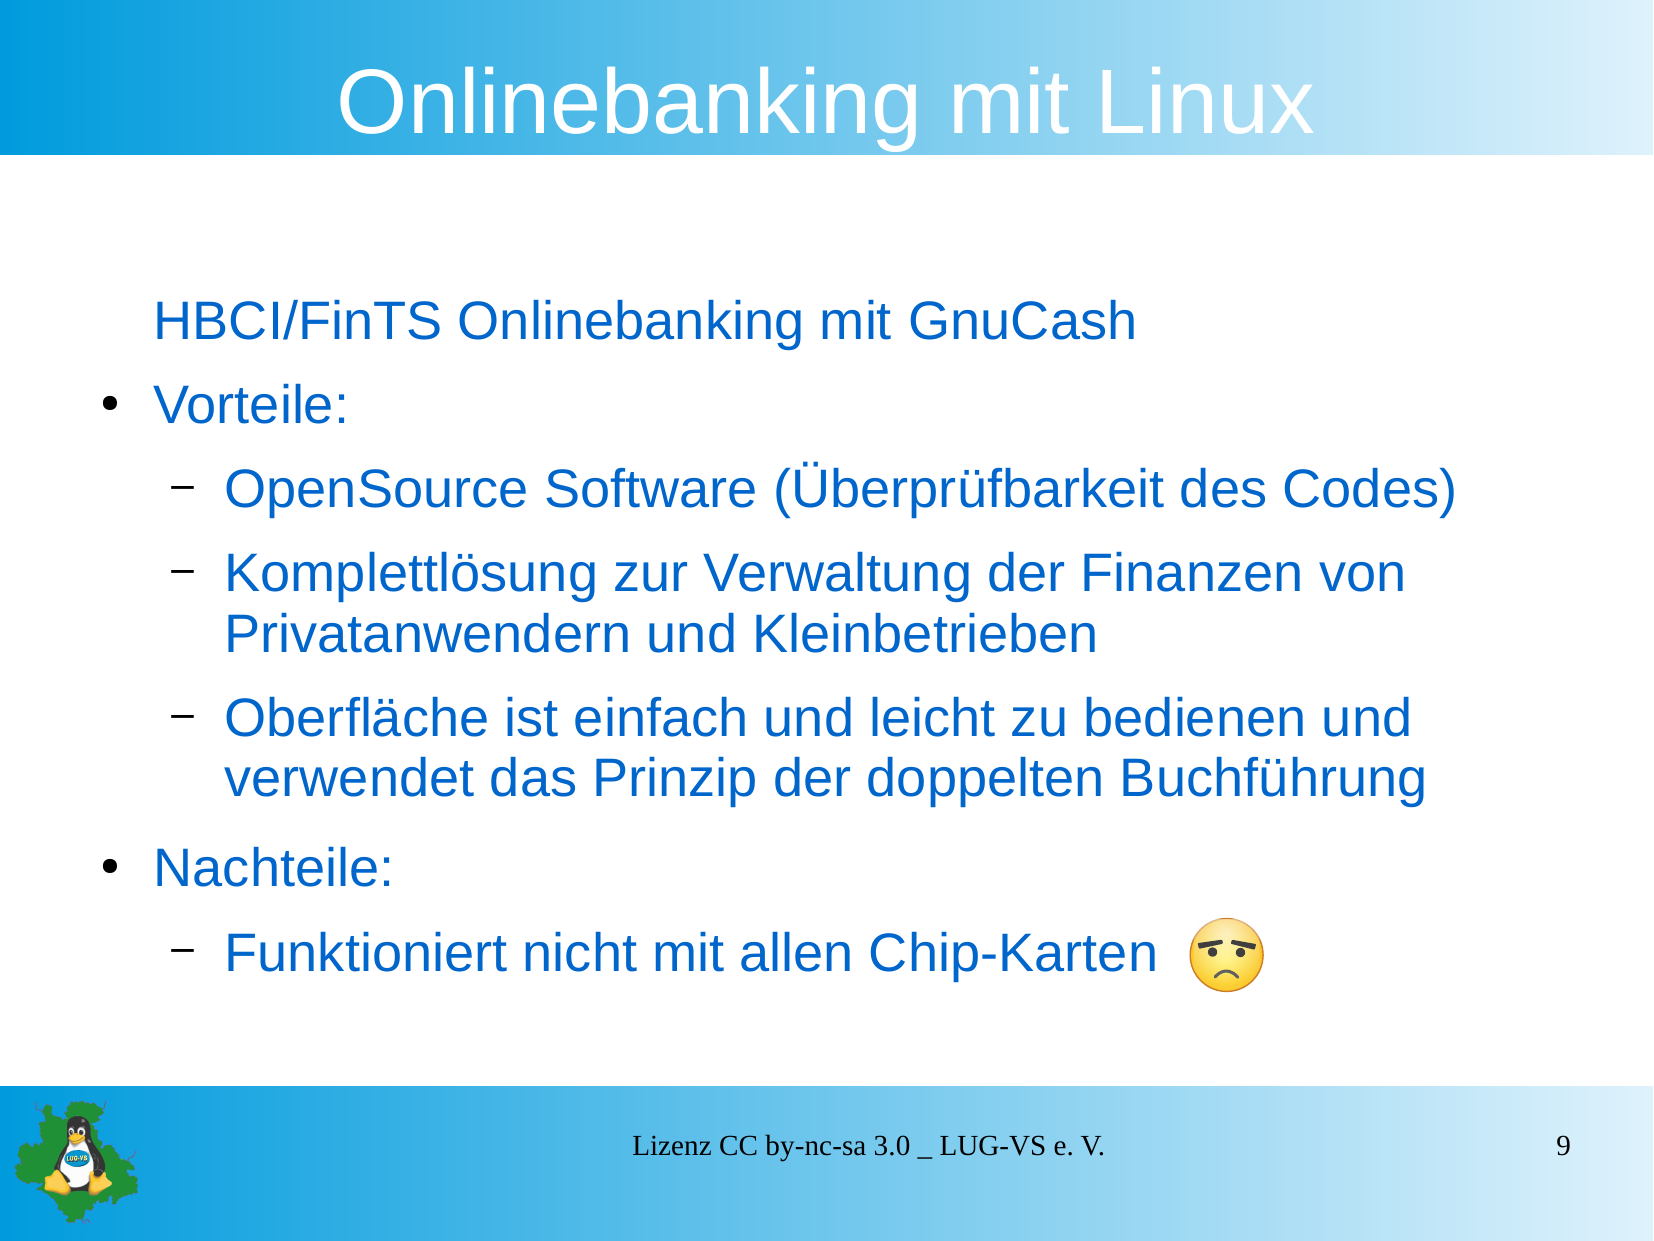

# Onlinebanking mit Linux
HBCI/FinTS Onlinebanking mit GnuCash
Vorteile:
OpenSource Software (Überprüfbarkeit des Codes)
Komplettlösung zur Verwaltung der Finanzen von Privatanwendern und Kleinbetrieben
Oberfläche ist einfach und leicht zu bedienen und verwendet das Prinzip der doppelten Buchführung
Nachteile:
Funktioniert nicht mit allen Chip-Karten